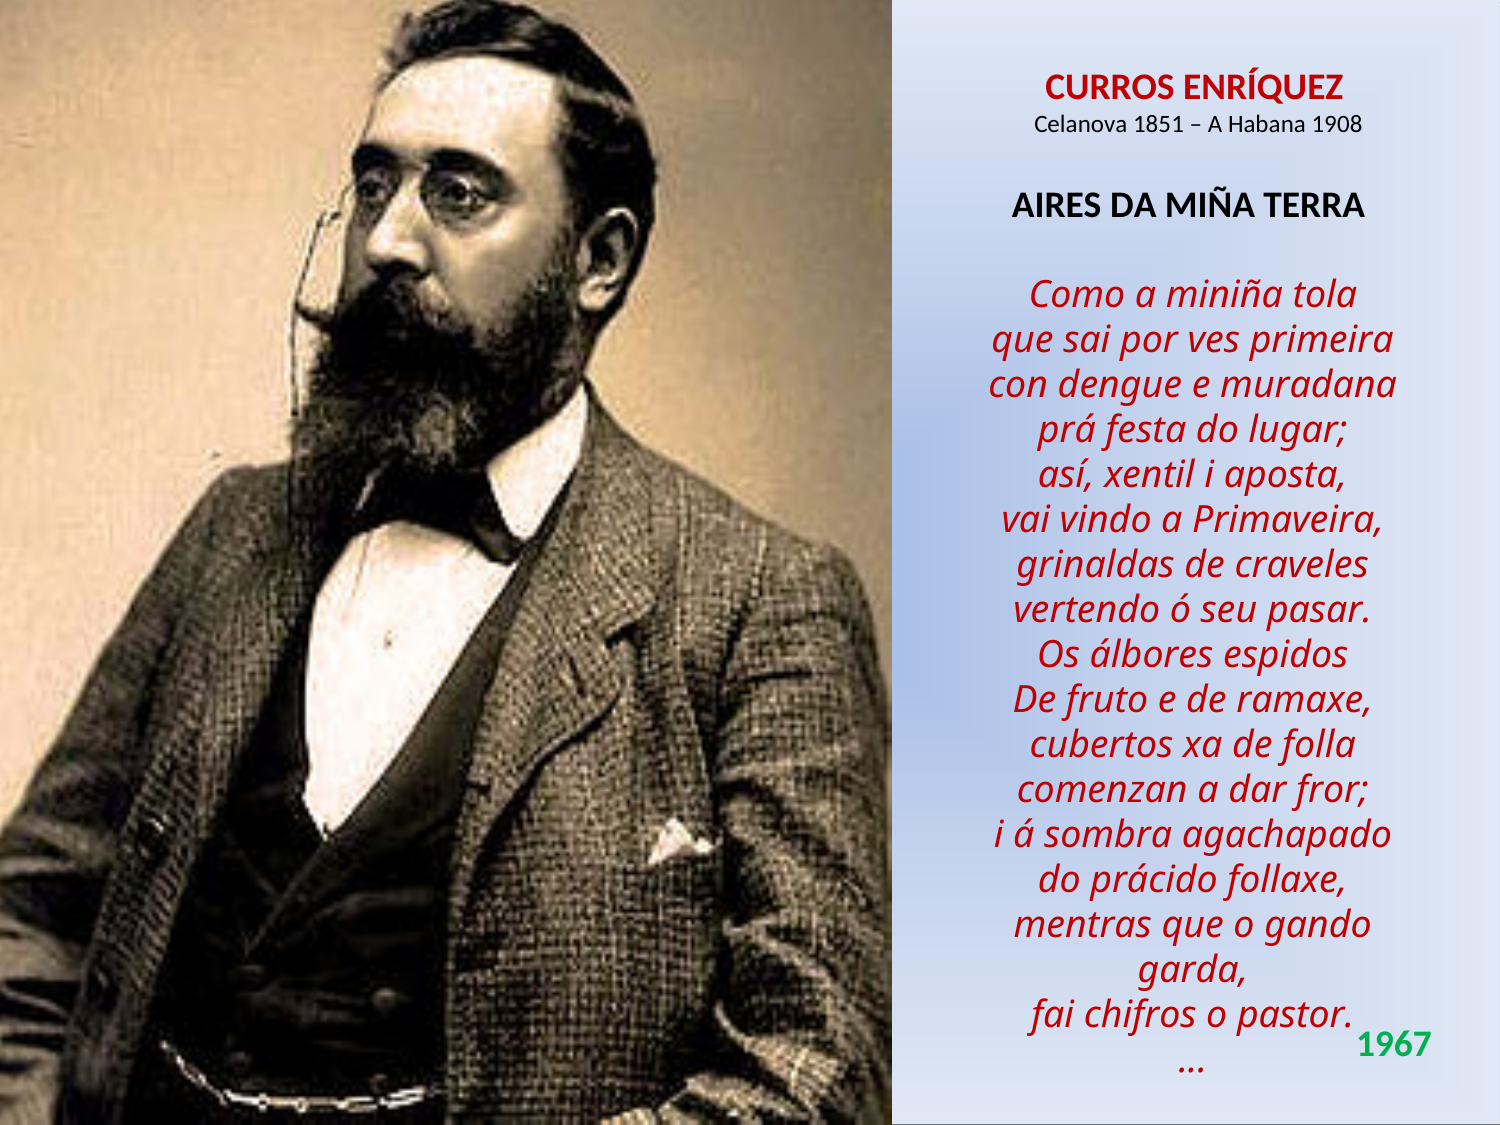

CURROS ENRÍQUEZ
Celanova 1851 – A Habana 1908
AIRES DA MIÑA TERRA
Como a miniña tola
que sai por ves primeira
con dengue e muradana
prá festa do lugar;
así, xentil i aposta,
vai vindo a Primaveira,
grinaldas de craveles
vertendo ó seu pasar.
Os álbores espidos
De fruto e de ramaxe,
cubertos xa de folla
comenzan a dar fror;
i á sombra agachapado
do prácido follaxe,
mentras que o gando garda,
fai chifros o pastor.
...
1967